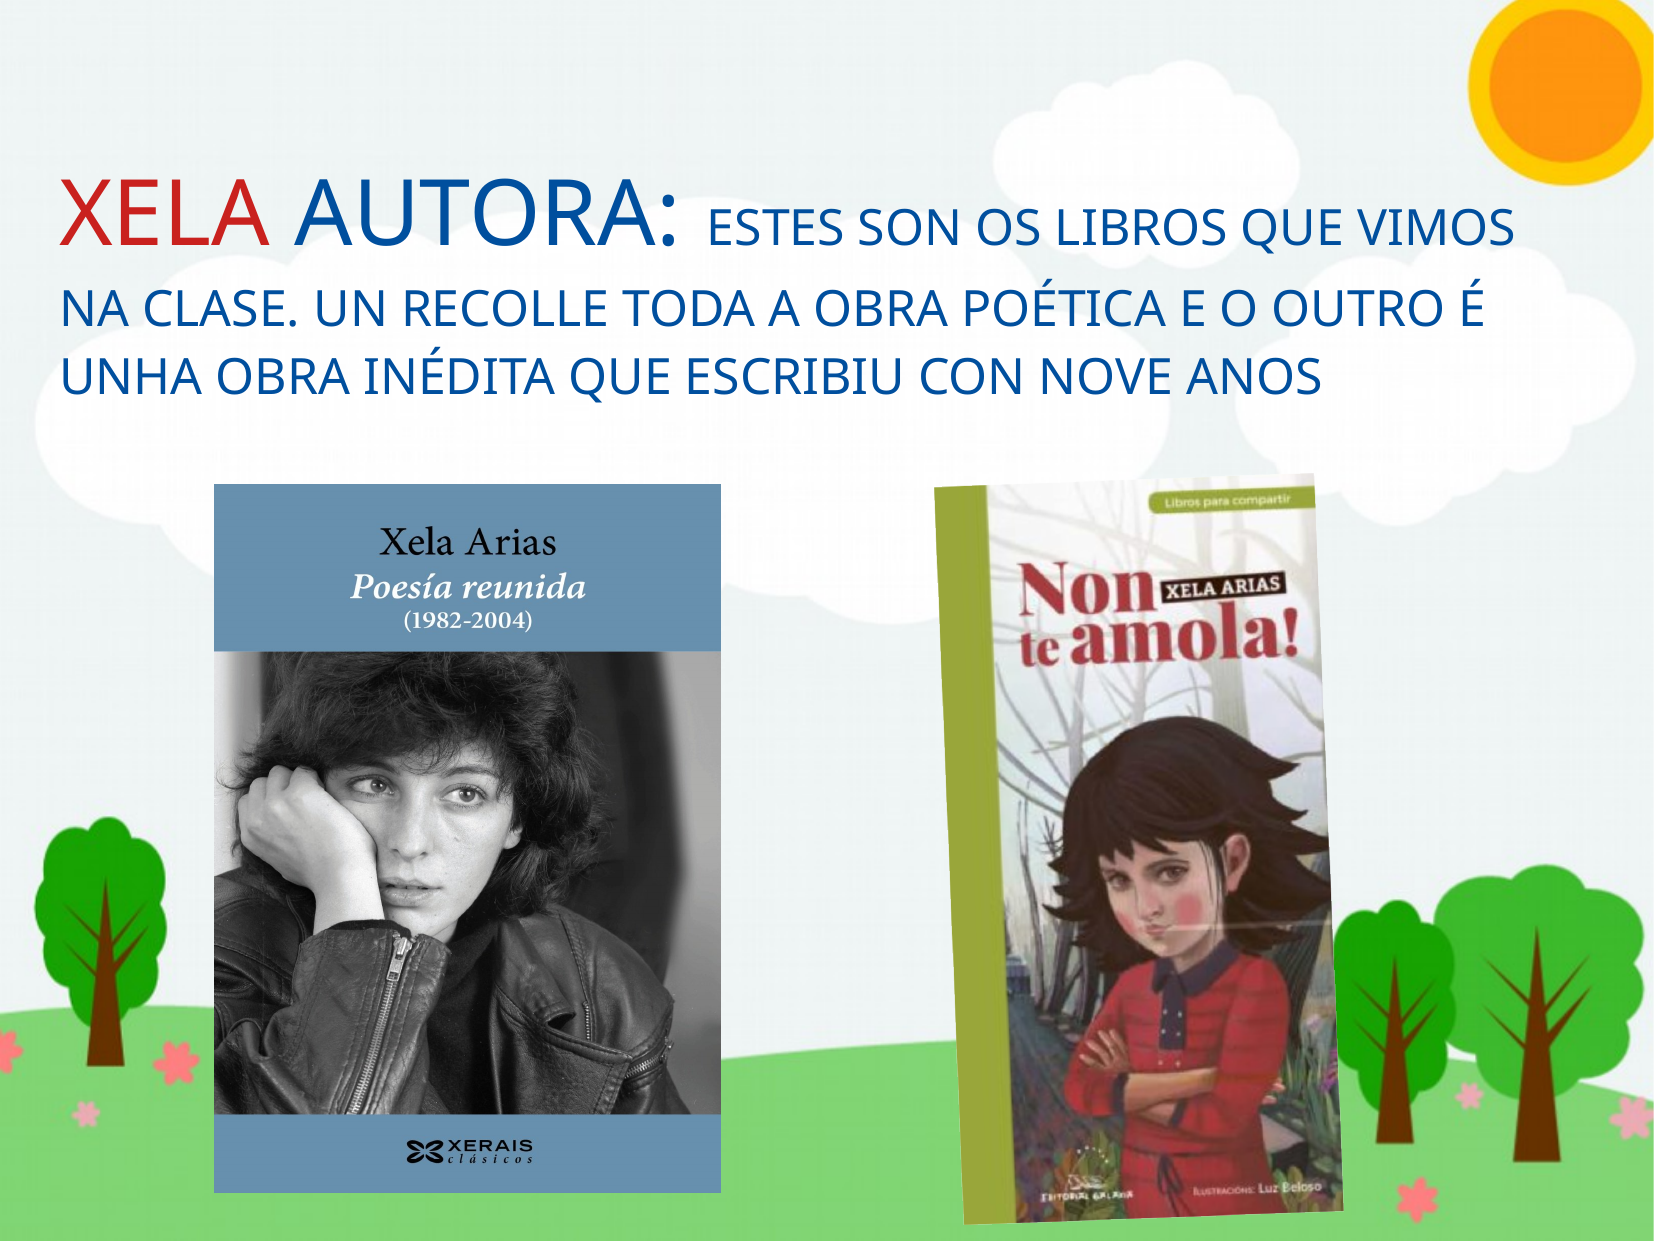

# XELA AUTORA: ESTES SON OS LIBROS QUE VIMOS NA CLASE. UN RECOLLE TODA A OBRA POÉTICA E O OUTRO É UNHA OBRA INÉDITA QUE ESCRIBIU CON NOVE ANOS